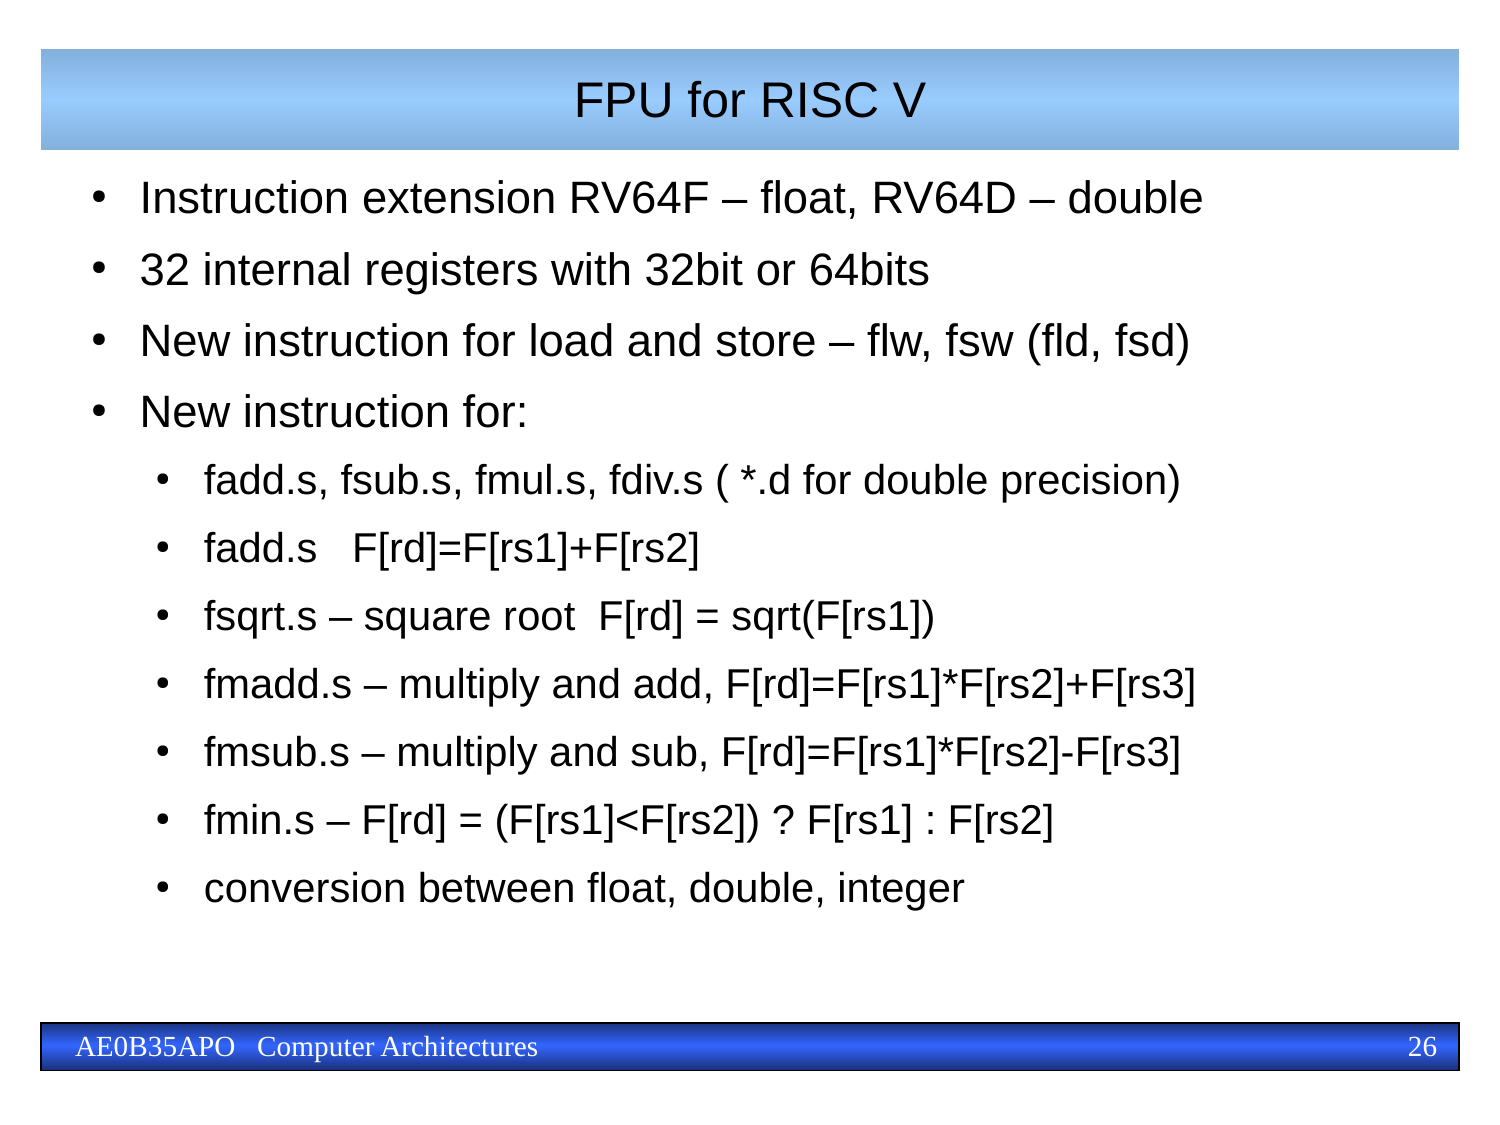

# FPU for RISC V
Instruction extension RV64F – float, RV64D – double
32 internal registers with 32bit or 64bits
New instruction for load and store – flw, fsw (fld, fsd)
New instruction for:
fadd.s, fsub.s, fmul.s, fdiv.s ( *.d for double precision)
fadd.s F[rd]=F[rs1]+F[rs2]
fsqrt.s – square root F[rd] = sqrt(F[rs1])
fmadd.s – multiply and add, F[rd]=F[rs1]*F[rs2]+F[rs3]
fmsub.s – multiply and sub, F[rd]=F[rs1]*F[rs2]-F[rs3]
fmin.s – F[rd] = (F[rs1]<F[rs2]) ? F[rs1] : F[rs2]
conversion between float, double, integer
AE0B35APO Computer Architectures
26